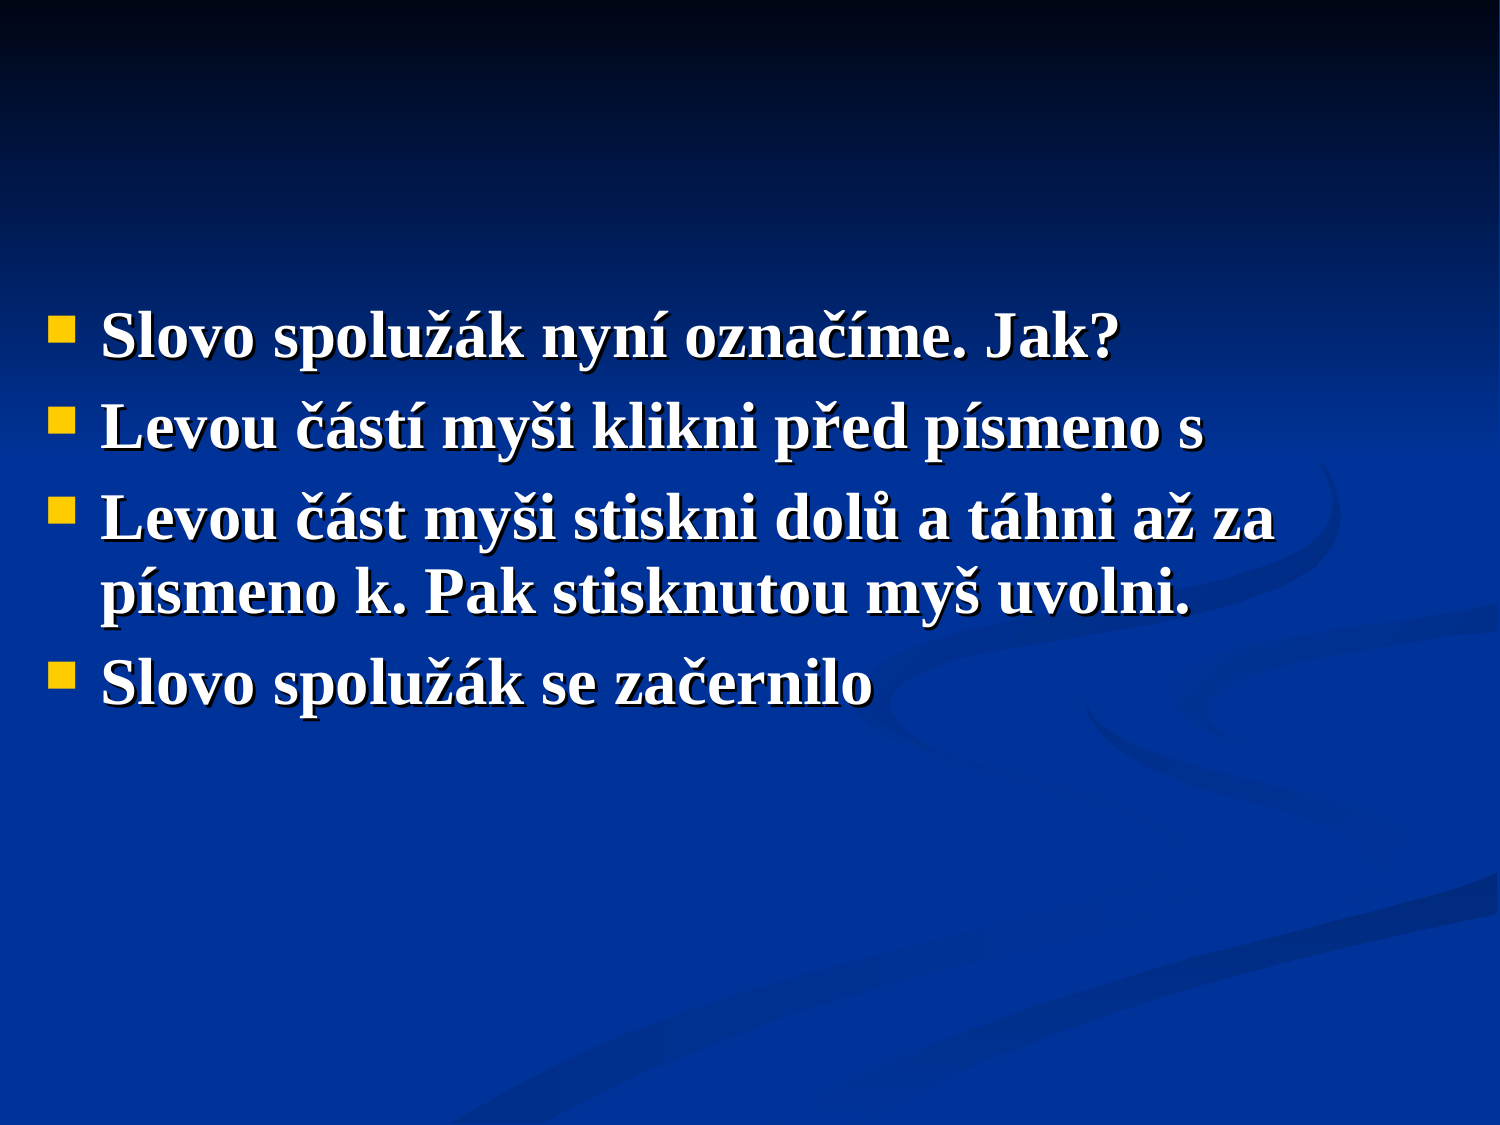

# Slovo spolužák nyní označíme. Jak?
Levou částí myši klikni před písmeno s
Levou část myši stiskni dolů a táhni až za písmeno k. Pak stisknutou myš uvolni.
Slovo spolužák se začernilo